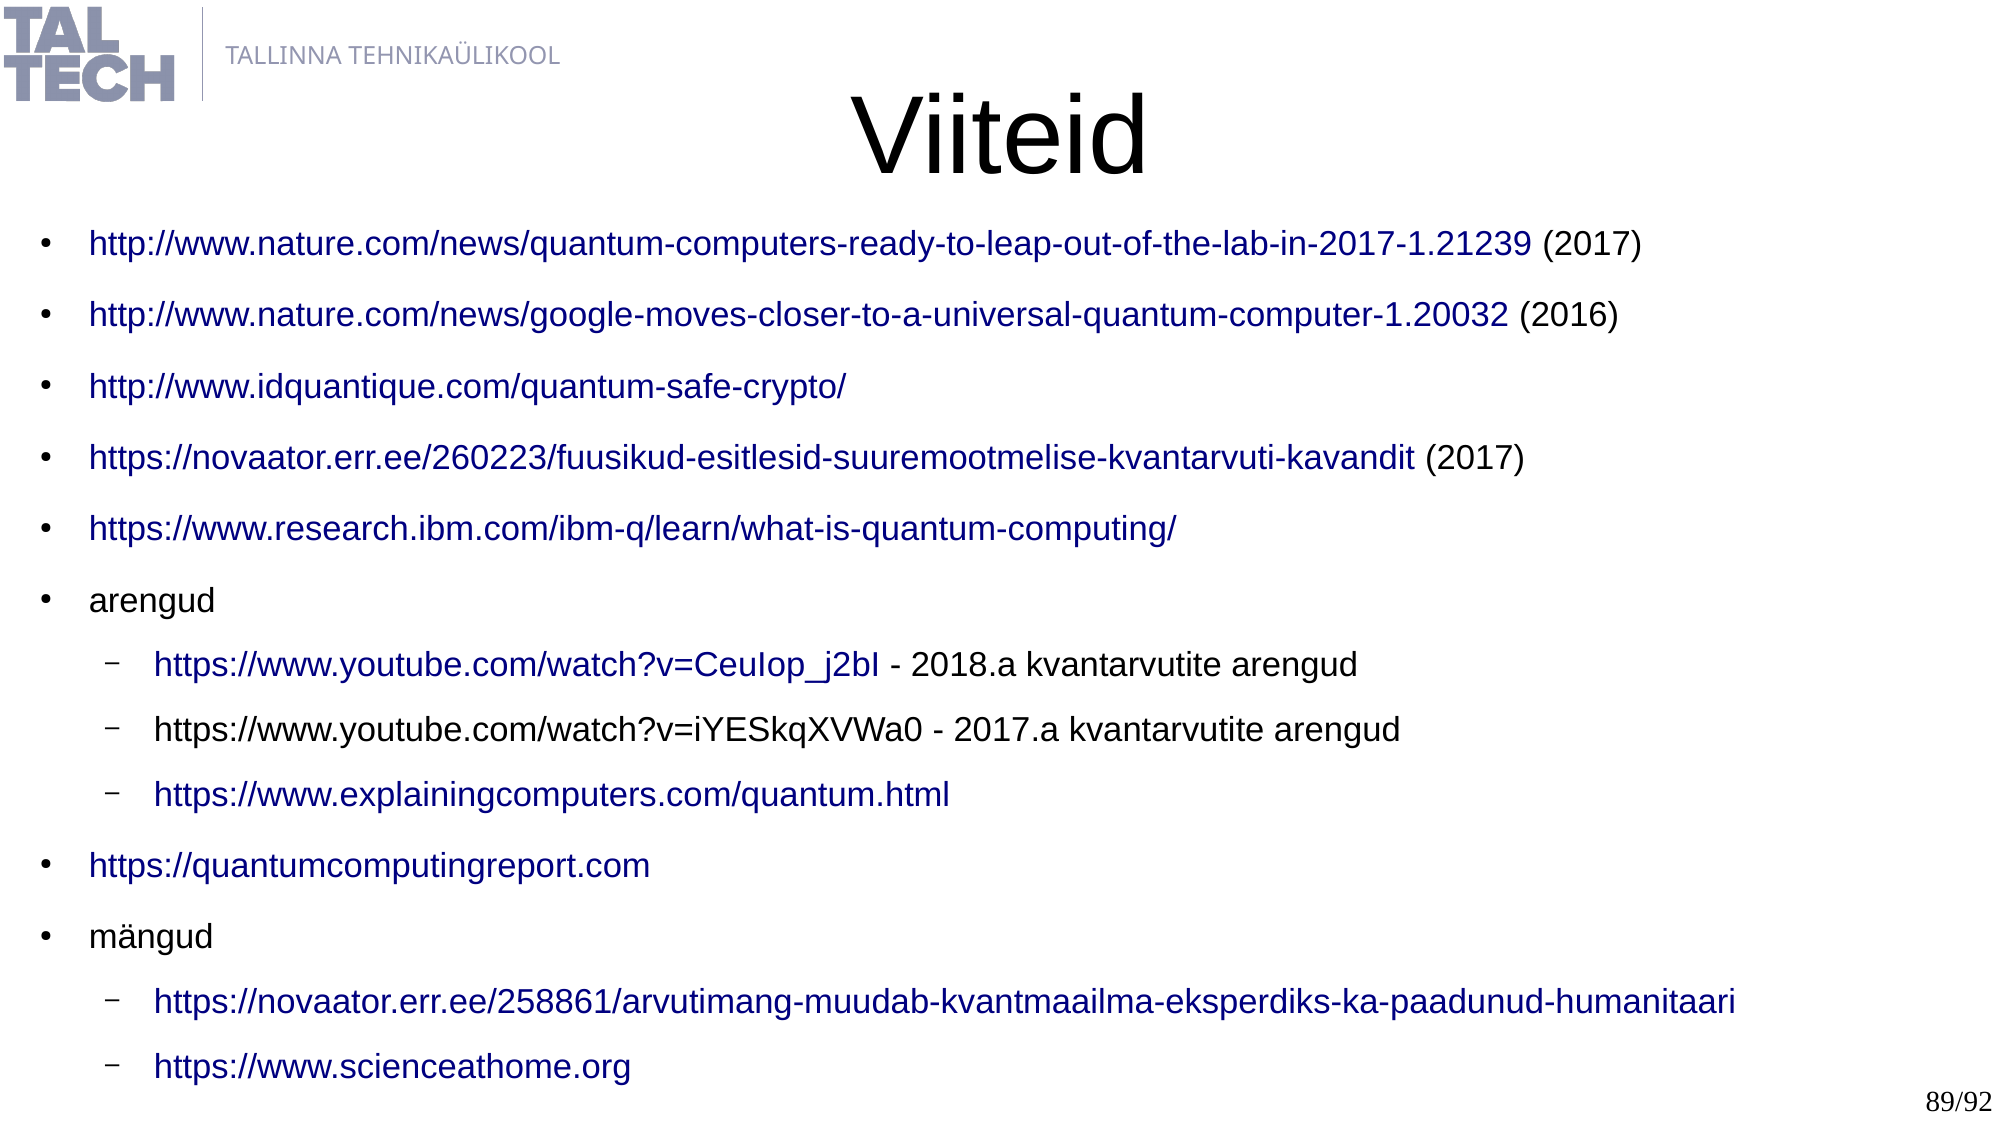

# Viiteid
http://www.nature.com/news/quantum-computers-ready-to-leap-out-of-the-lab-in-2017-1.21239 (2017)
http://www.nature.com/news/google-moves-closer-to-a-universal-quantum-computer-1.20032 (2016)
http://www.idquantique.com/quantum-safe-crypto/
https://novaator.err.ee/260223/fuusikud-esitlesid-suuremootmelise-kvantarvuti-kavandit (2017)
https://www.research.ibm.com/ibm-q/learn/what-is-quantum-computing/
arengud
https://www.youtube.com/watch?v=CeuIop_j2bI - 2018.a kvantarvutite arengud
https://www.youtube.com/watch?v=iYESkqXVWa0 - 2017.a kvantarvutite arengud
https://www.explainingcomputers.com/quantum.html
https://quantumcomputingreport.com
mängud
https://novaator.err.ee/258861/arvutimang-muudab-kvantmaailma-eksperdiks-ka-paadunud-humanitaari
https://www.scienceathome.org
89